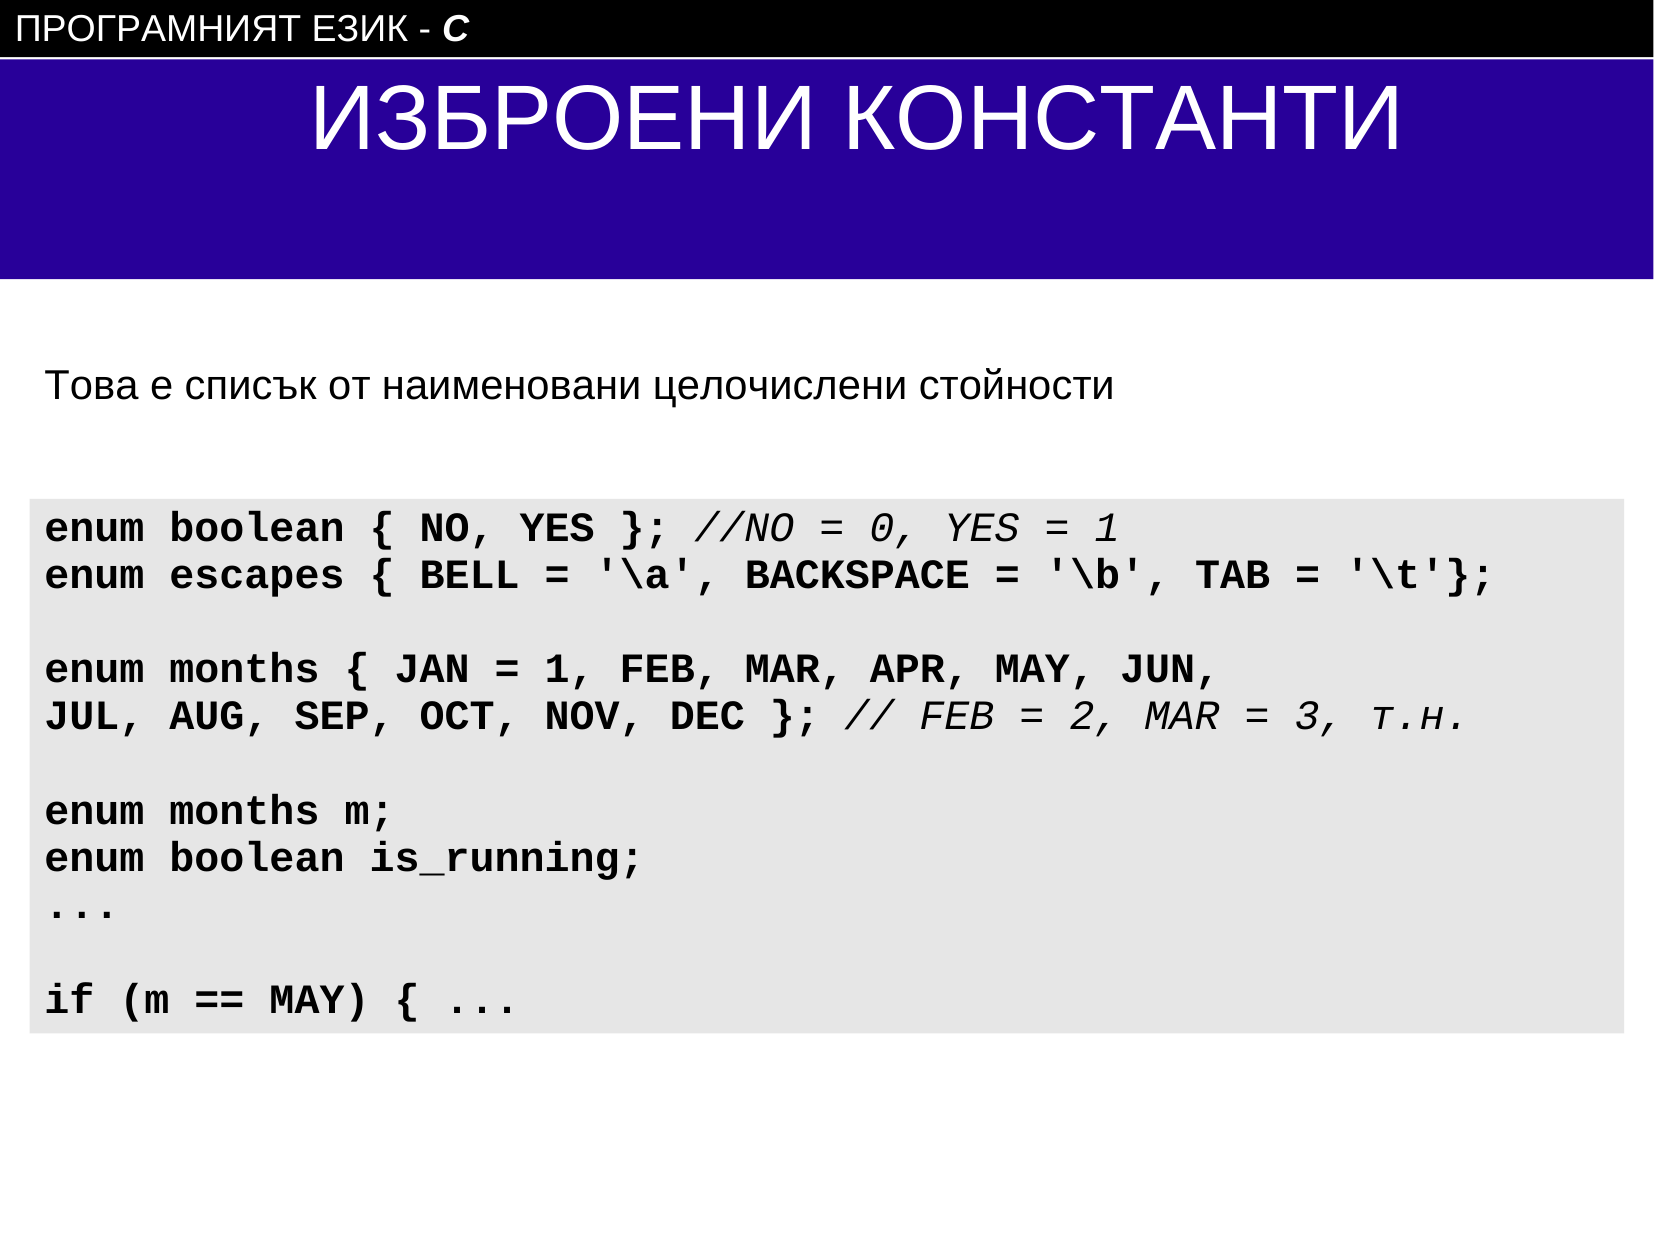

ПРОГРАМНИЯT ЕЗИК - С
				ИЗБРОЕНИ КОНСТАНТИ
Това е списък от наименовани целочислени стойности
enum boolean { NO, YES }; //NO = 0, YES = 1
enum escapes { BELL = '\a', BACKSPACE = '\b', TAB = '\t'};
enum months { JAN = 1, FEB, MAR, APR, MAY, JUN,
JUL, AUG, SEP, OCT, NOV, DEC }; // FEB = 2, MAR = 3, т.н.
enum months m;
enum boolean is_running;
...
if (m == MAY) { ...